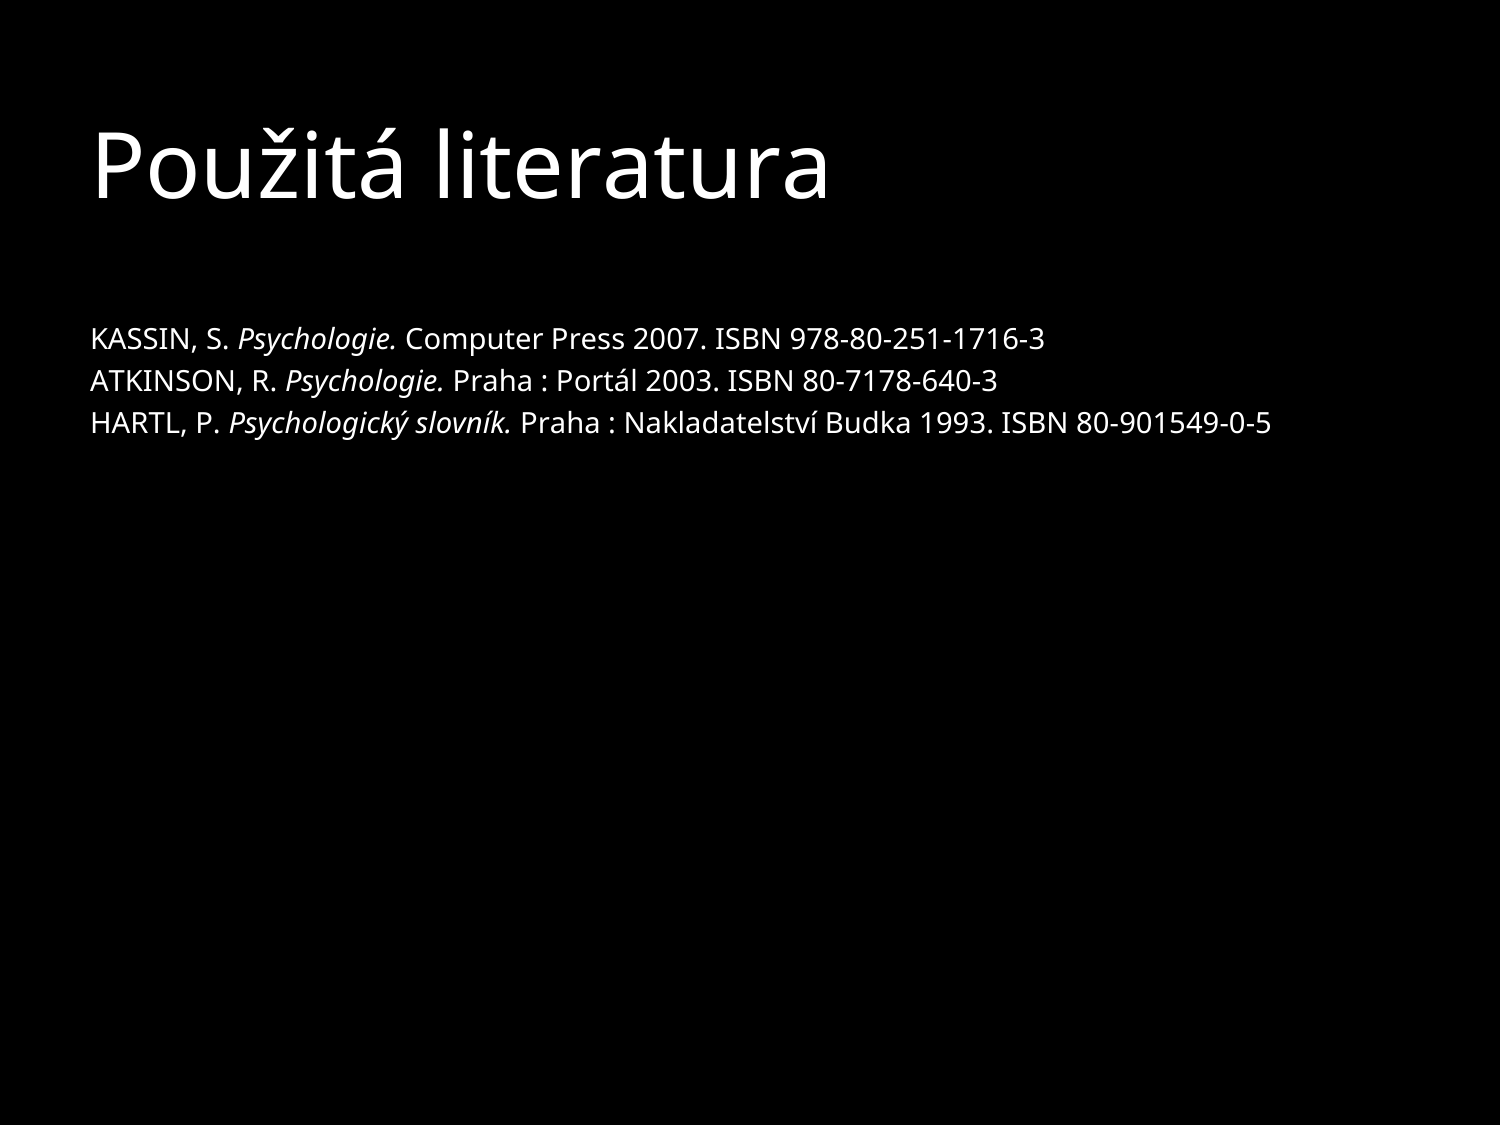

# Použitá literatura
KASSIN, S. Psychologie. Computer Press 2007. ISBN 978-80-251-1716-3
ATKINSON, R. Psychologie. Praha : Portál 2003. ISBN 80-7178-640-3
HARTL, P. Psychologický slovník. Praha : Nakladatelství Budka 1993. ISBN 80-901549-0-5